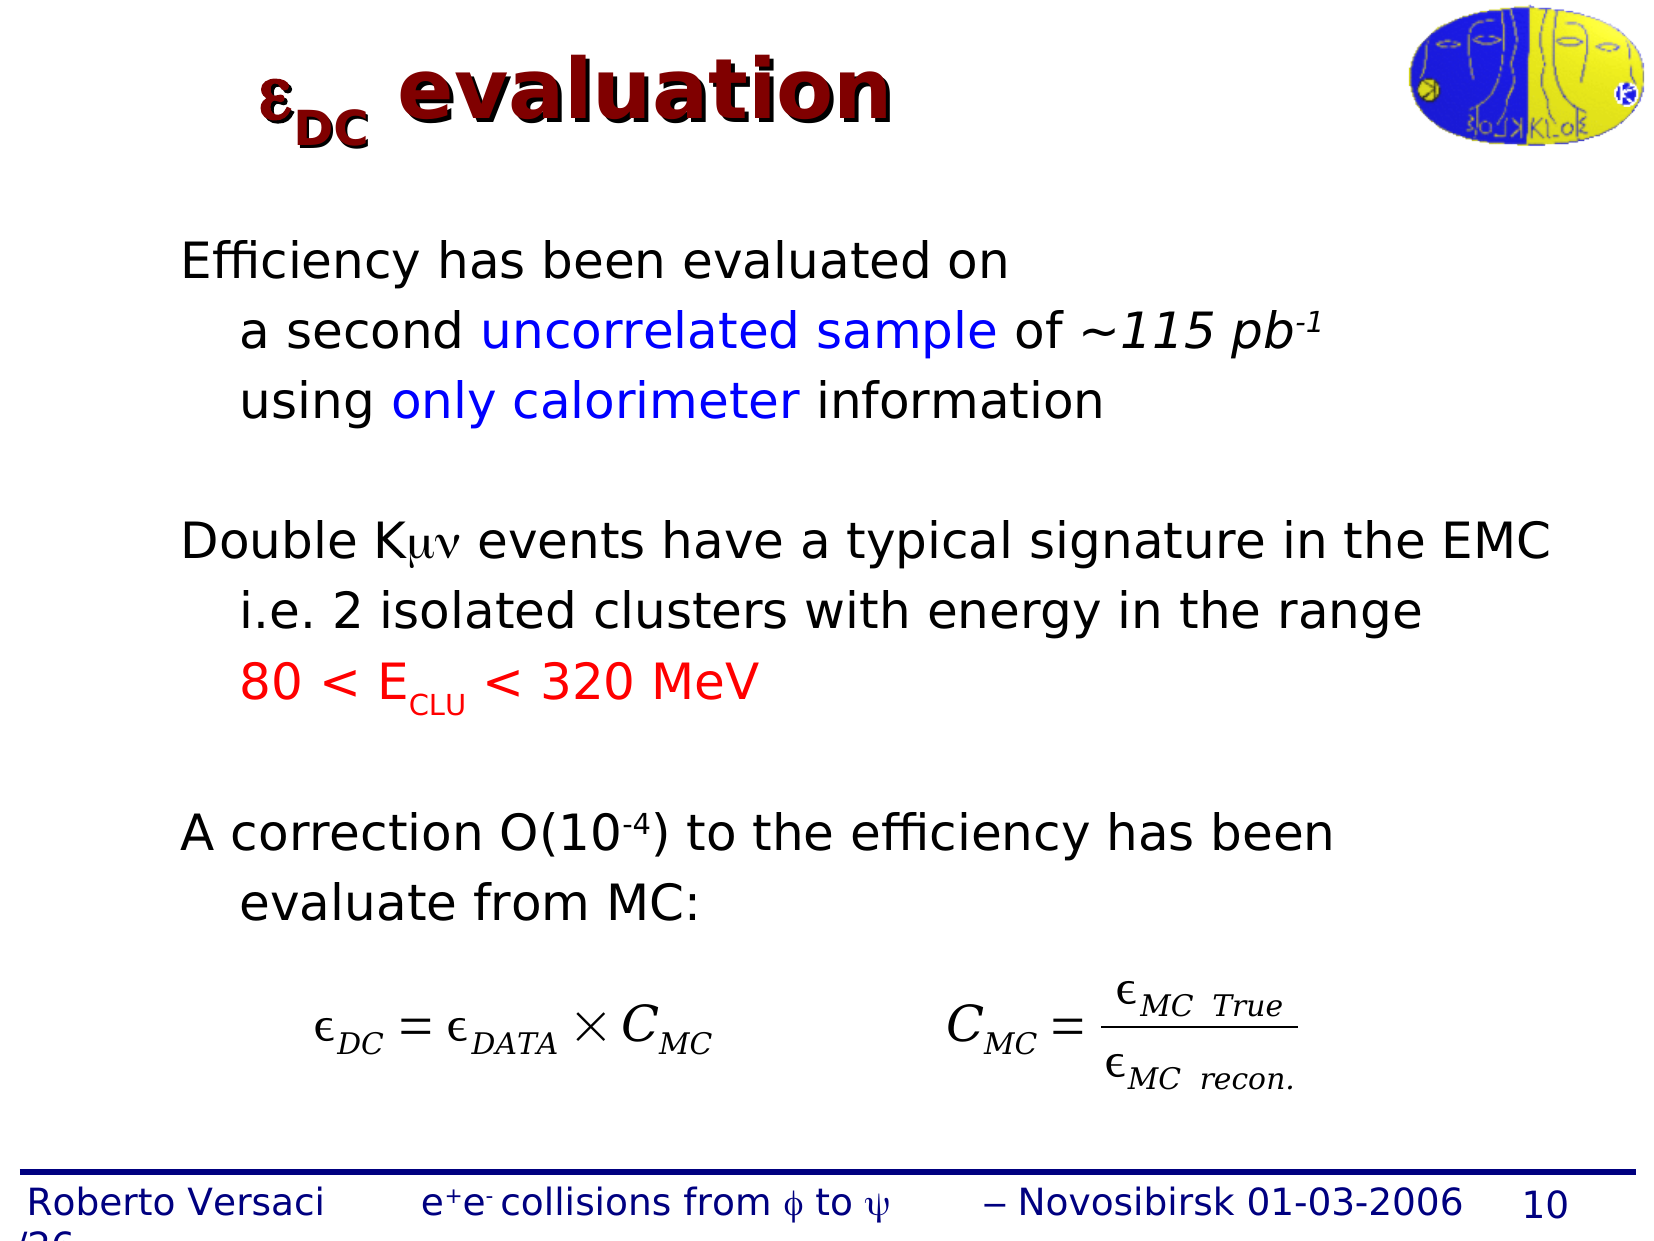

eDC evaluation
 Efficiency has been evaluated on
	a second uncorrelated sample of ~115 pb-1
	using only calorimeter information
 Double Kmn events have a typical signature in the EMC
	i.e. 2 isolated clusters with energy in the range
	80 < ECLU < 320 MeV
 A correction O(10-4) to the efficiency has been
	evaluate from MC:
10